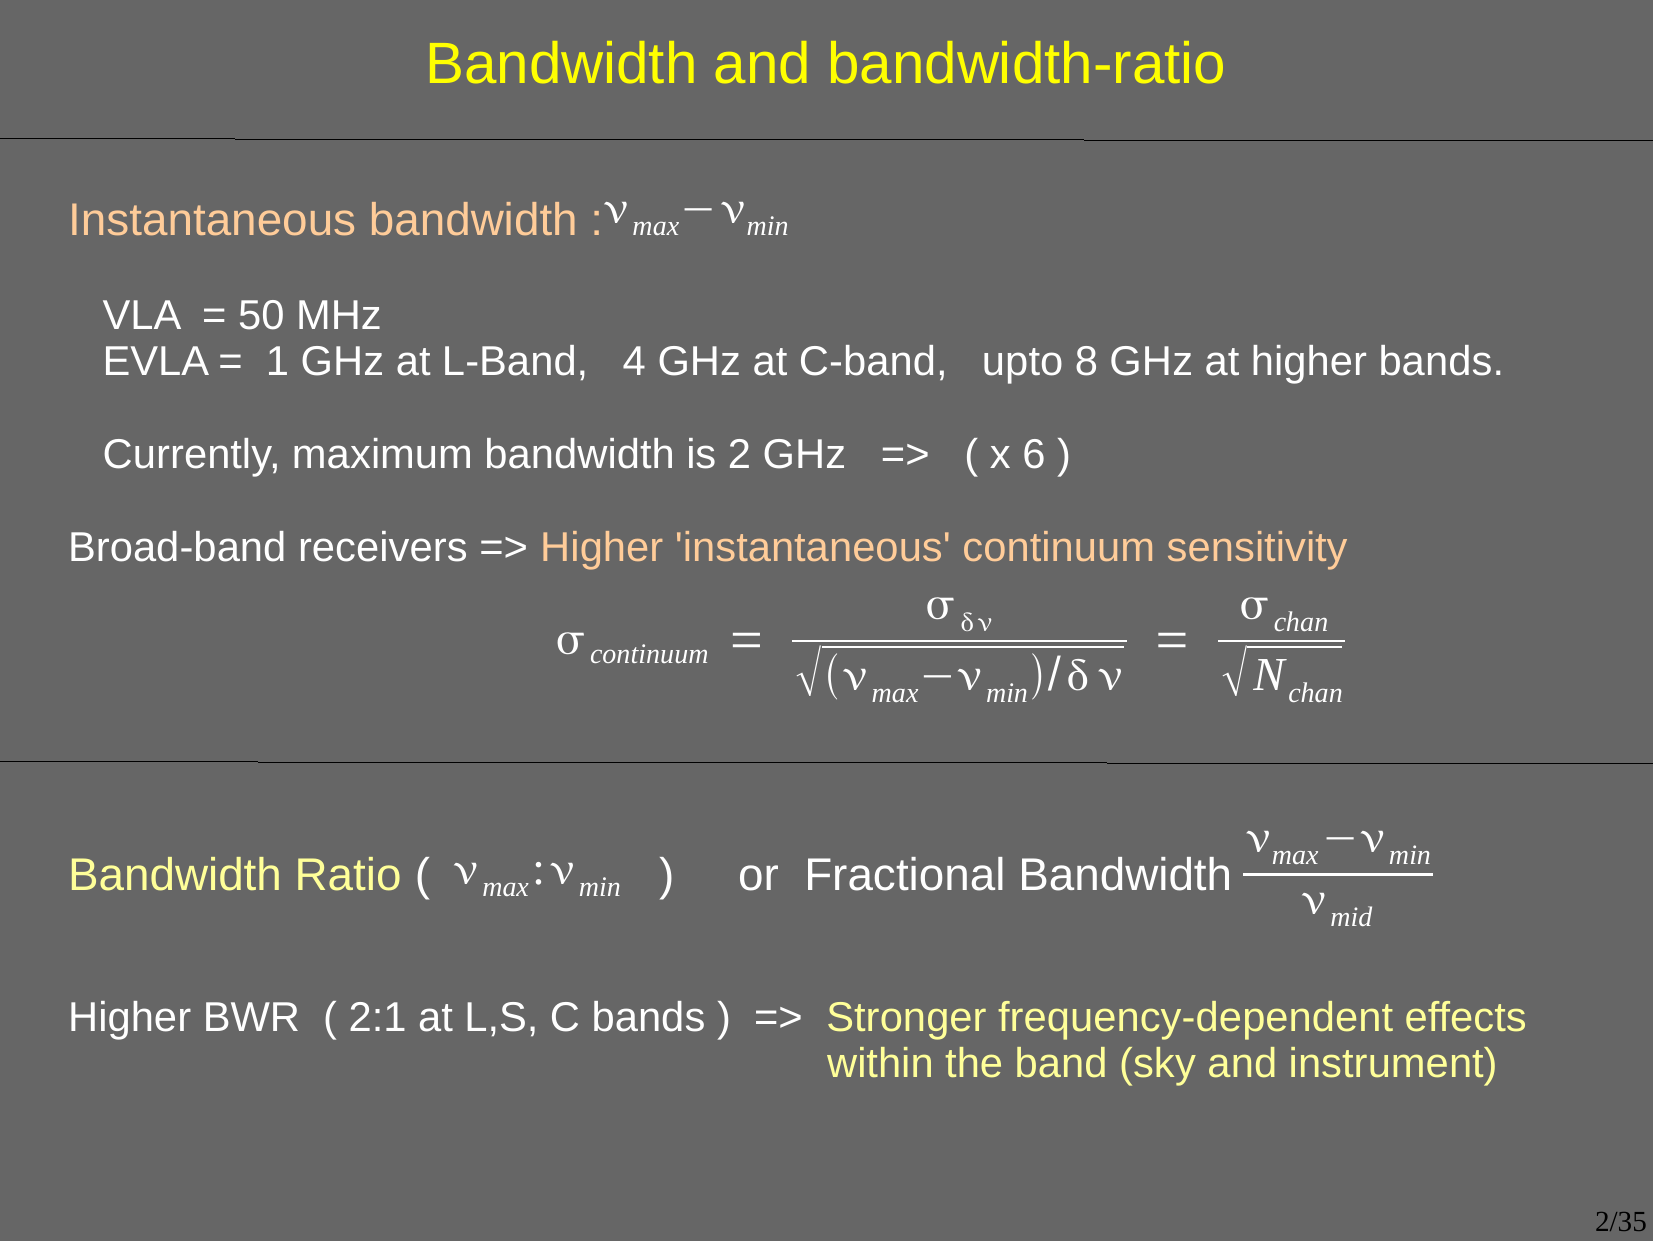

# Bandwidth and bandwidth-ratio
Instantaneous bandwidth :
 VLA = 50 MHz
 EVLA = 1 GHz at L-Band, 4 GHz at C-band, upto 8 GHz at higher bands.
 Currently, maximum bandwidth is 2 GHz => ( x 6 )
Broad-band receivers => Higher 'instantaneous' continuum sensitivity
Bandwidth Ratio ( ) or Fractional Bandwidth
Higher BWR ( 2:1 at L,S, C bands ) => Stronger frequency-dependent effects
 within the band (sky and instrument)
2